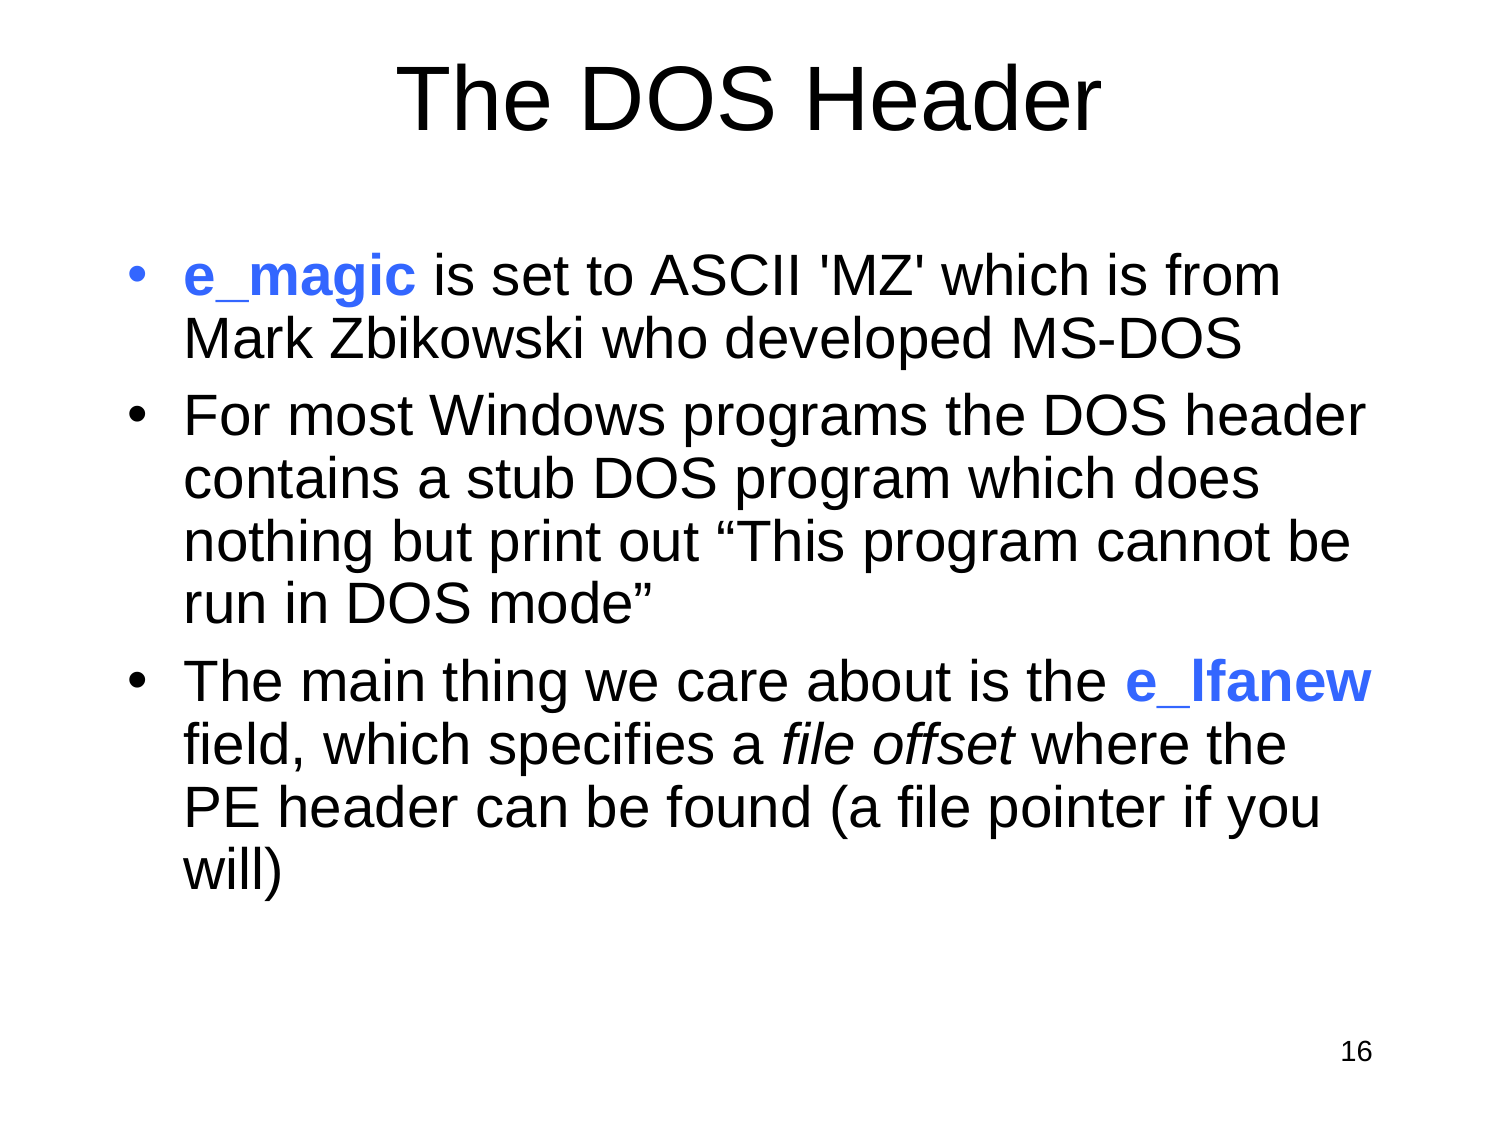

# The DOS Header
e_magic is set to ASCII 'MZ' which is from Mark Zbikowski who developed MS-DOS
For most Windows programs the DOS header contains a stub DOS program which does nothing but print out “This program cannot be run in DOS mode”
The main thing we care about is the e_lfanew field, which specifies a file offset where the PE header can be found (a file pointer if you will)